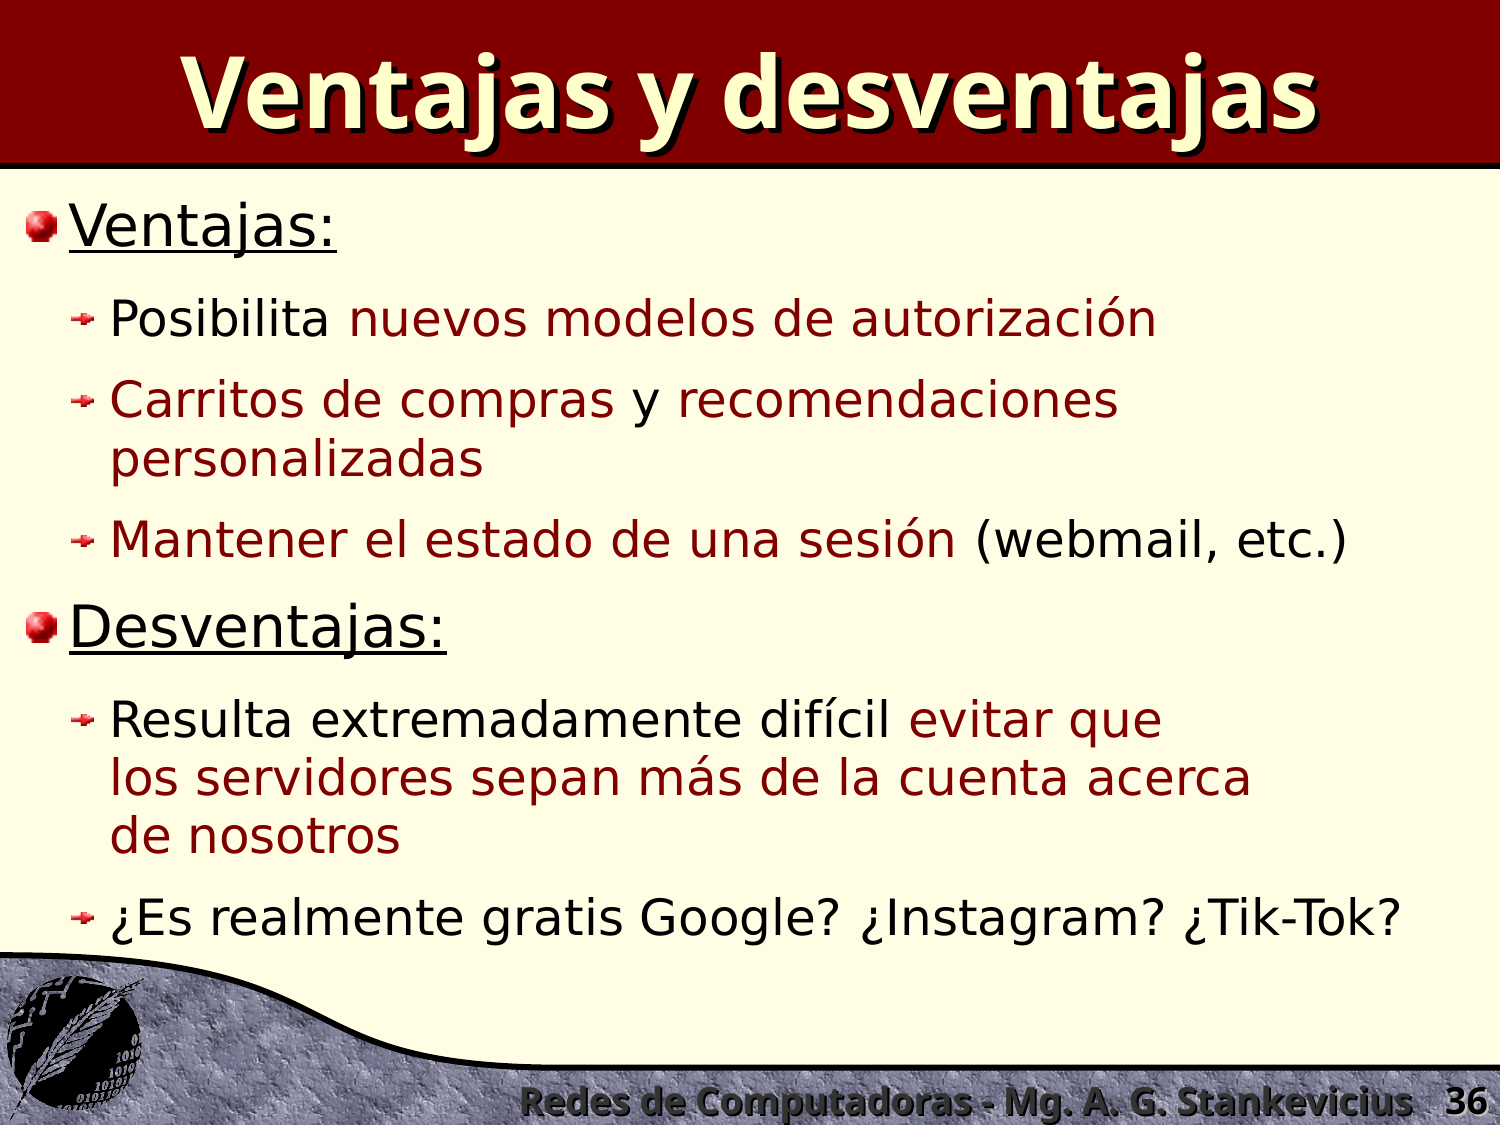

# Ventajas y desventajas
Ventajas:
Posibilita nuevos modelos de autorización
Carritos de compras y recomendaciones personalizadas
Mantener el estado de una sesión (webmail, etc.)
Desventajas:
Resulta extremadamente difícil evitar que
los servidores sepan más de la cuenta acerca
de nosotros
¿Es realmente gratis Google? ¿Instagram? ¿Tik-Tok?
36